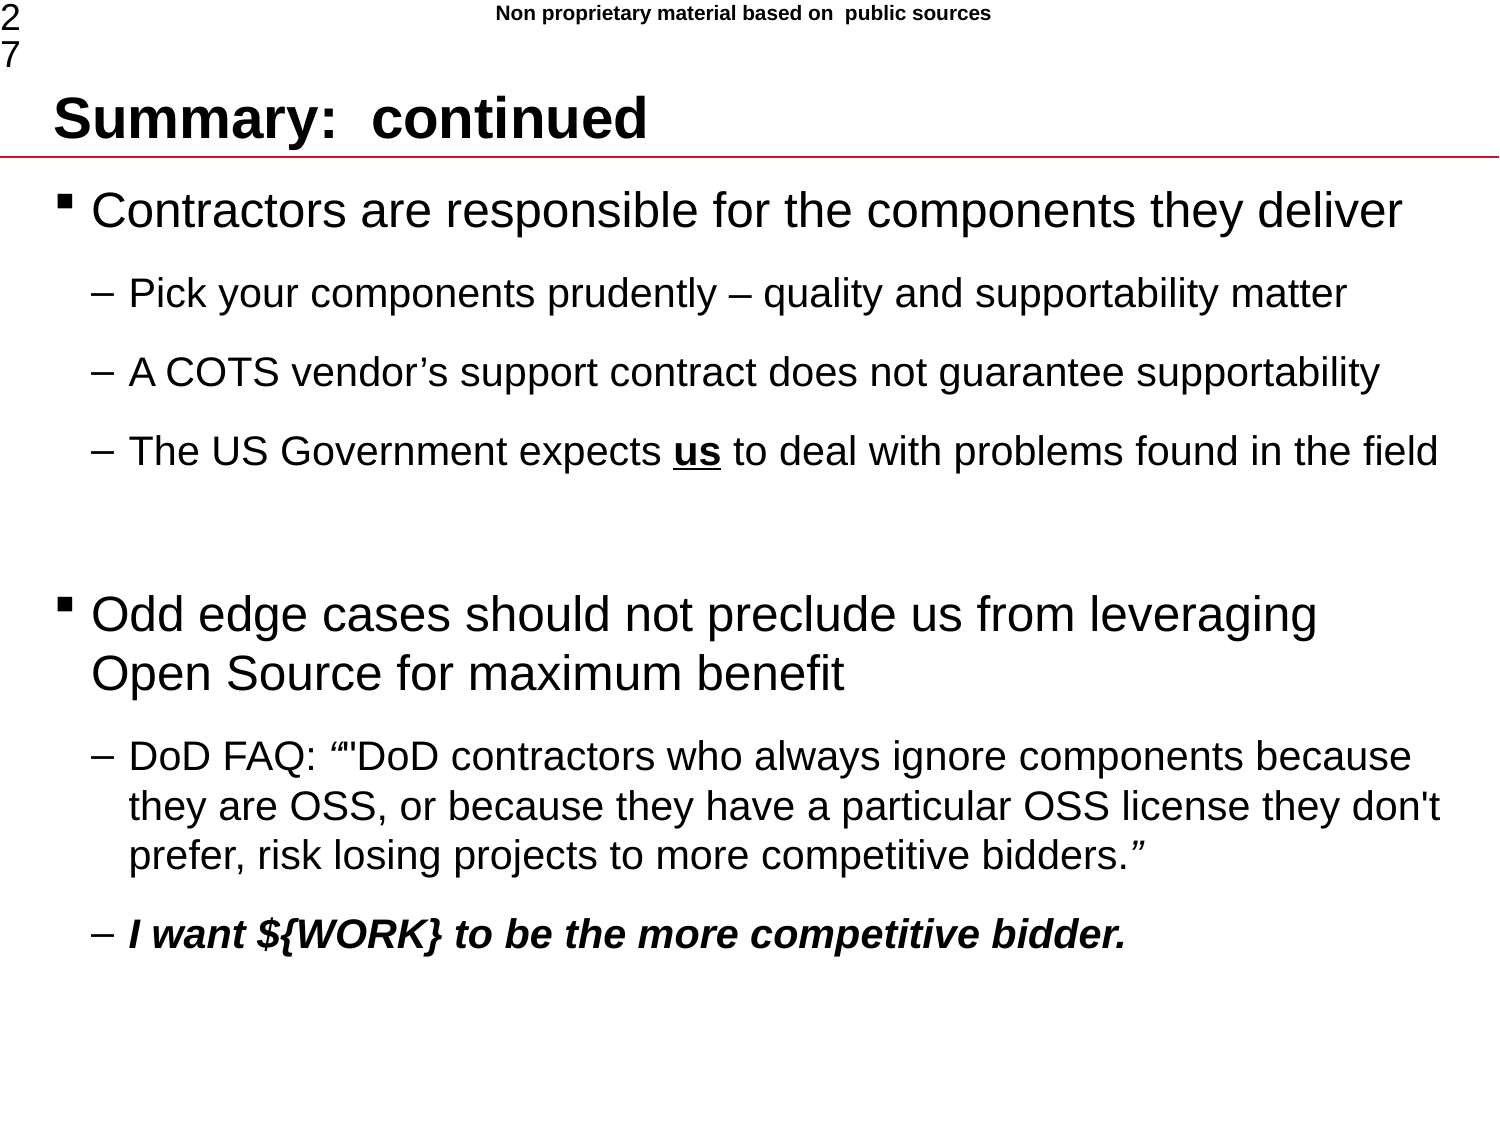

# Summary: continued
Contractors are responsible for the components they deliver
Pick your components prudently – quality and supportability matter
A COTS vendor’s support contract does not guarantee supportability
The US Government expects us to deal with problems found in the field
Odd edge cases should not preclude us from leveraging Open Source for maximum benefit
DoD FAQ: “"DoD contractors who always ignore components because they are OSS, or because they have a particular OSS license they don't prefer, risk losing projects to more competitive bidders.”
I want ${WORK} to be the more competitive bidder.